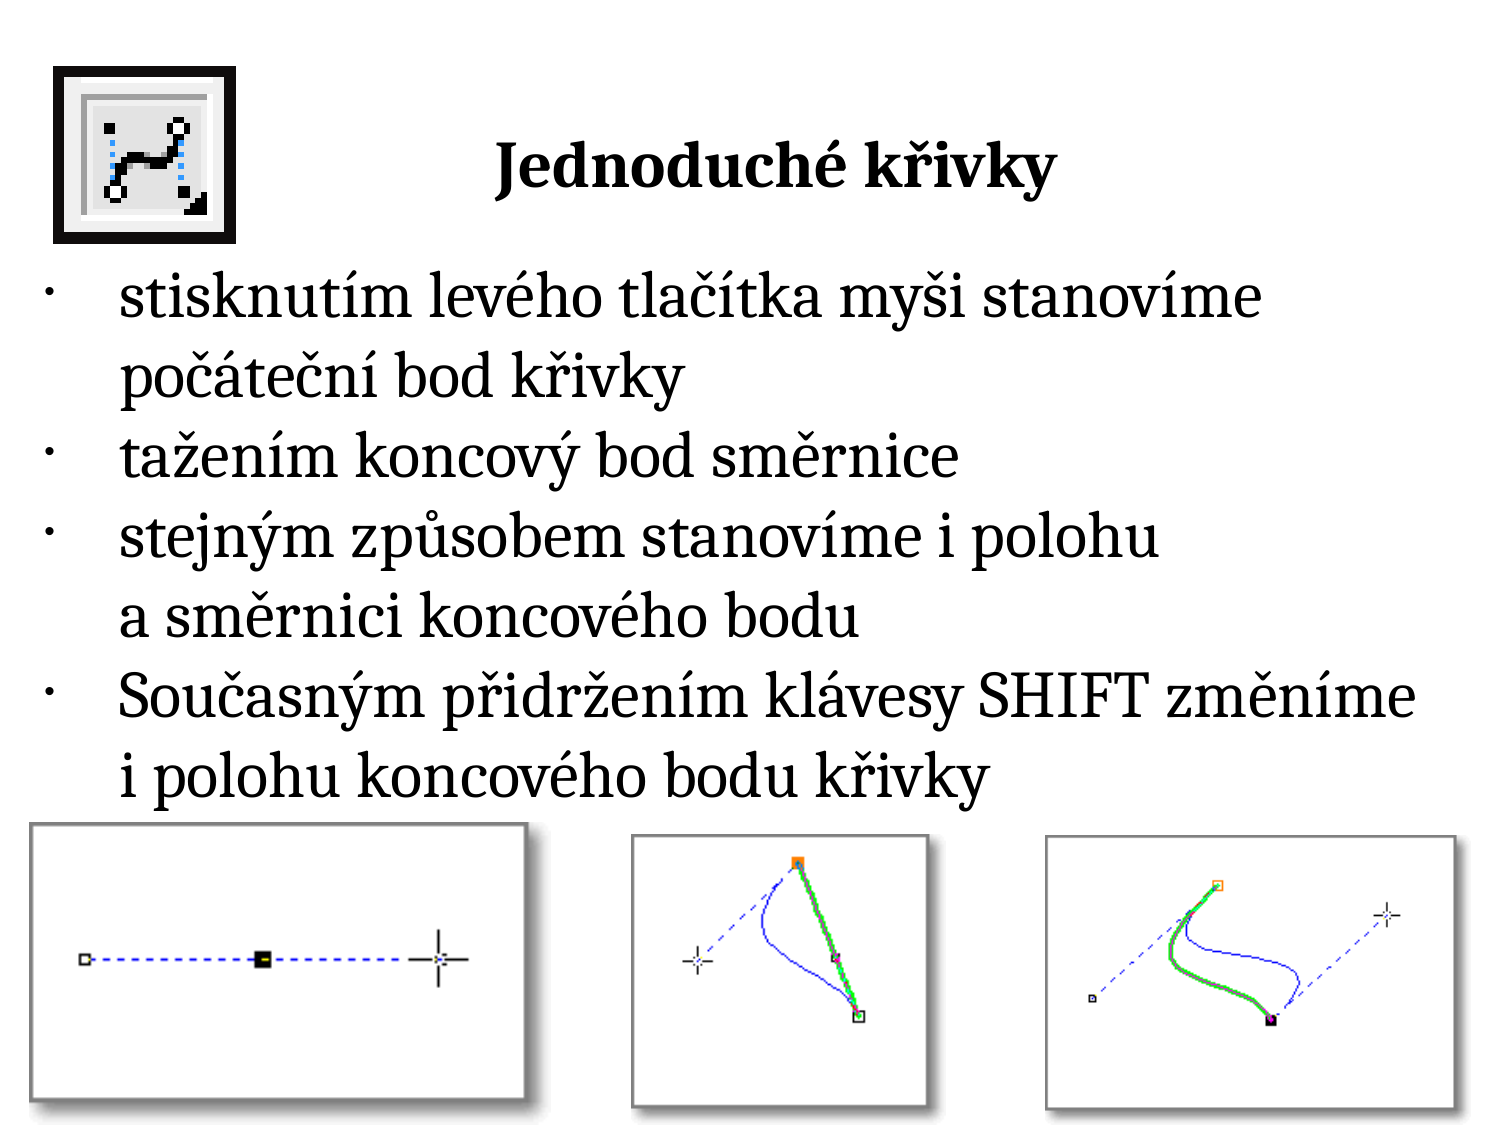

Jednoduché křivky
stisknutím levého tlačítka myši stanovíme počáteční bod křivky
tažením koncový bod směrnice
stejným způsobem stanovíme i polohu
	a směrnici koncového bodu
Současným přidržením klávesy SHIFT změníme
	i polohu koncového bodu křivky